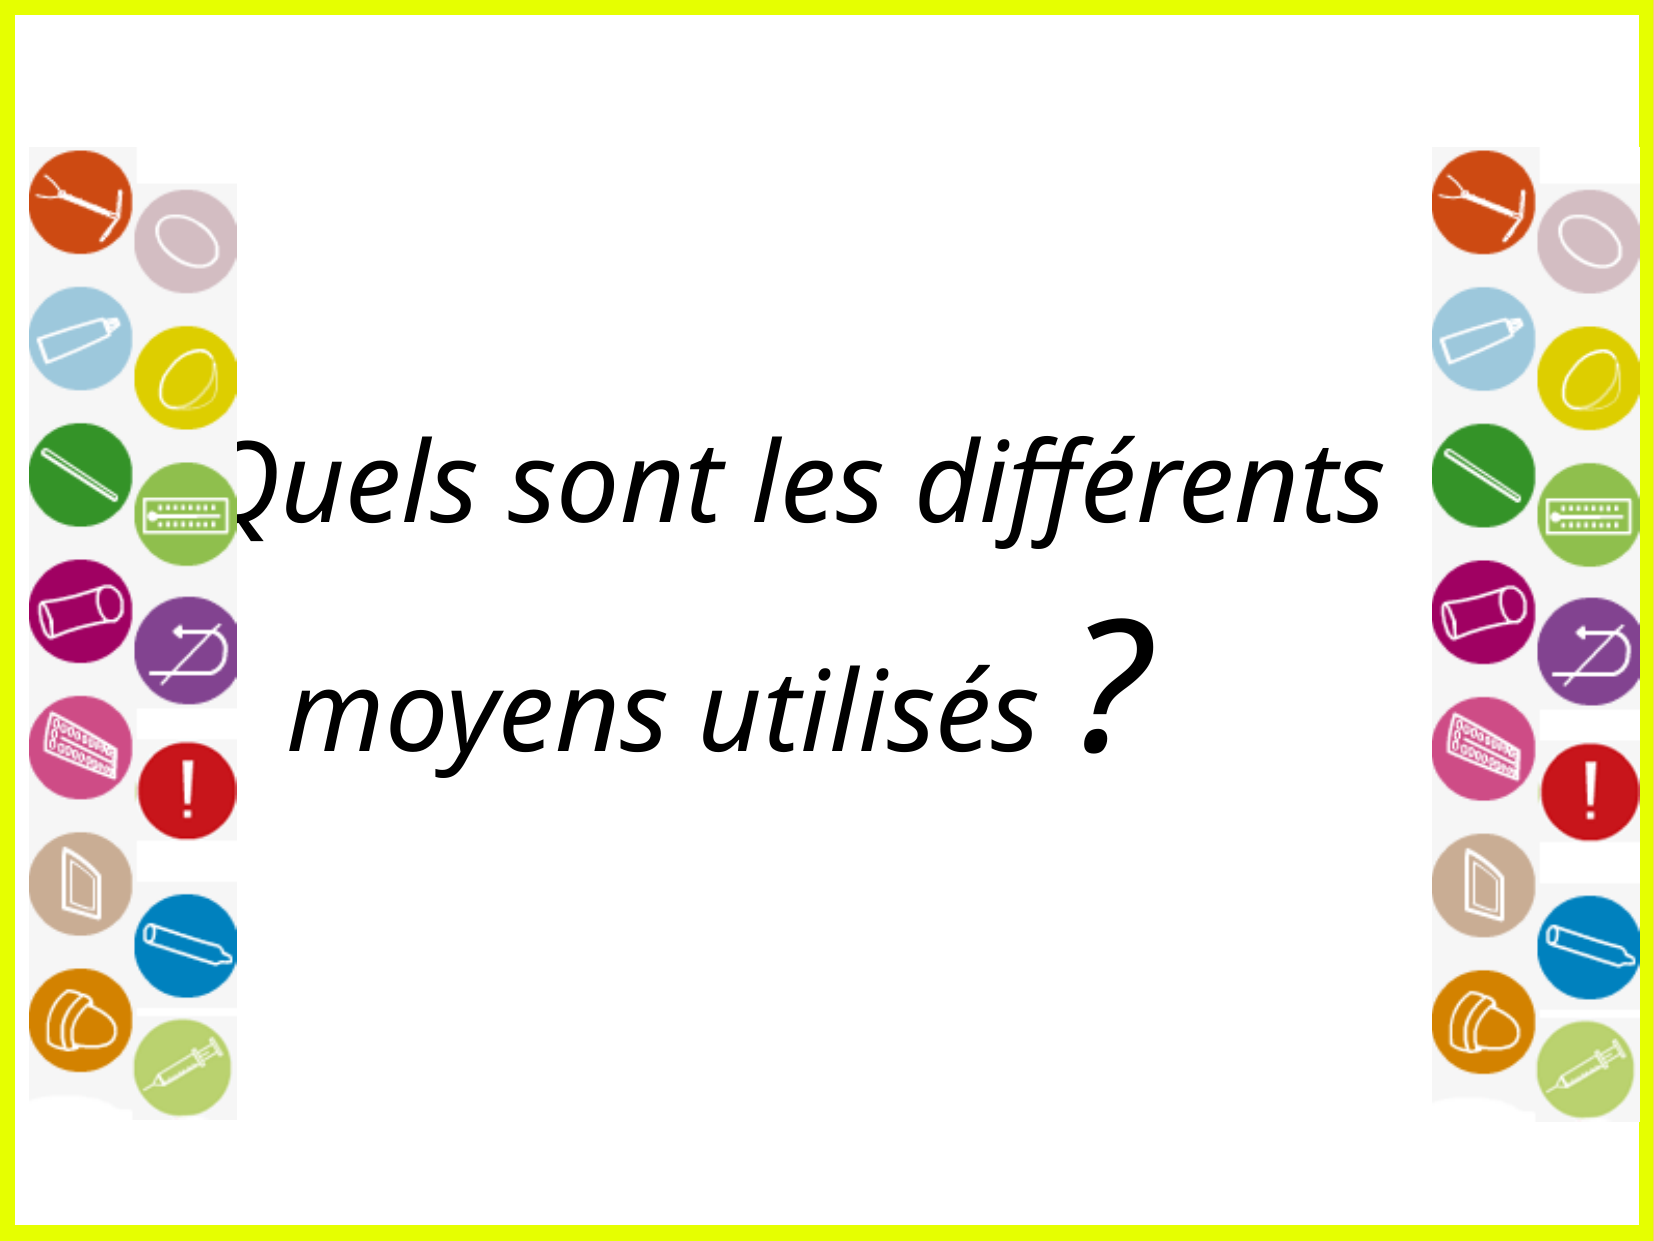

# Quels sont les différents moyens utilisés ?